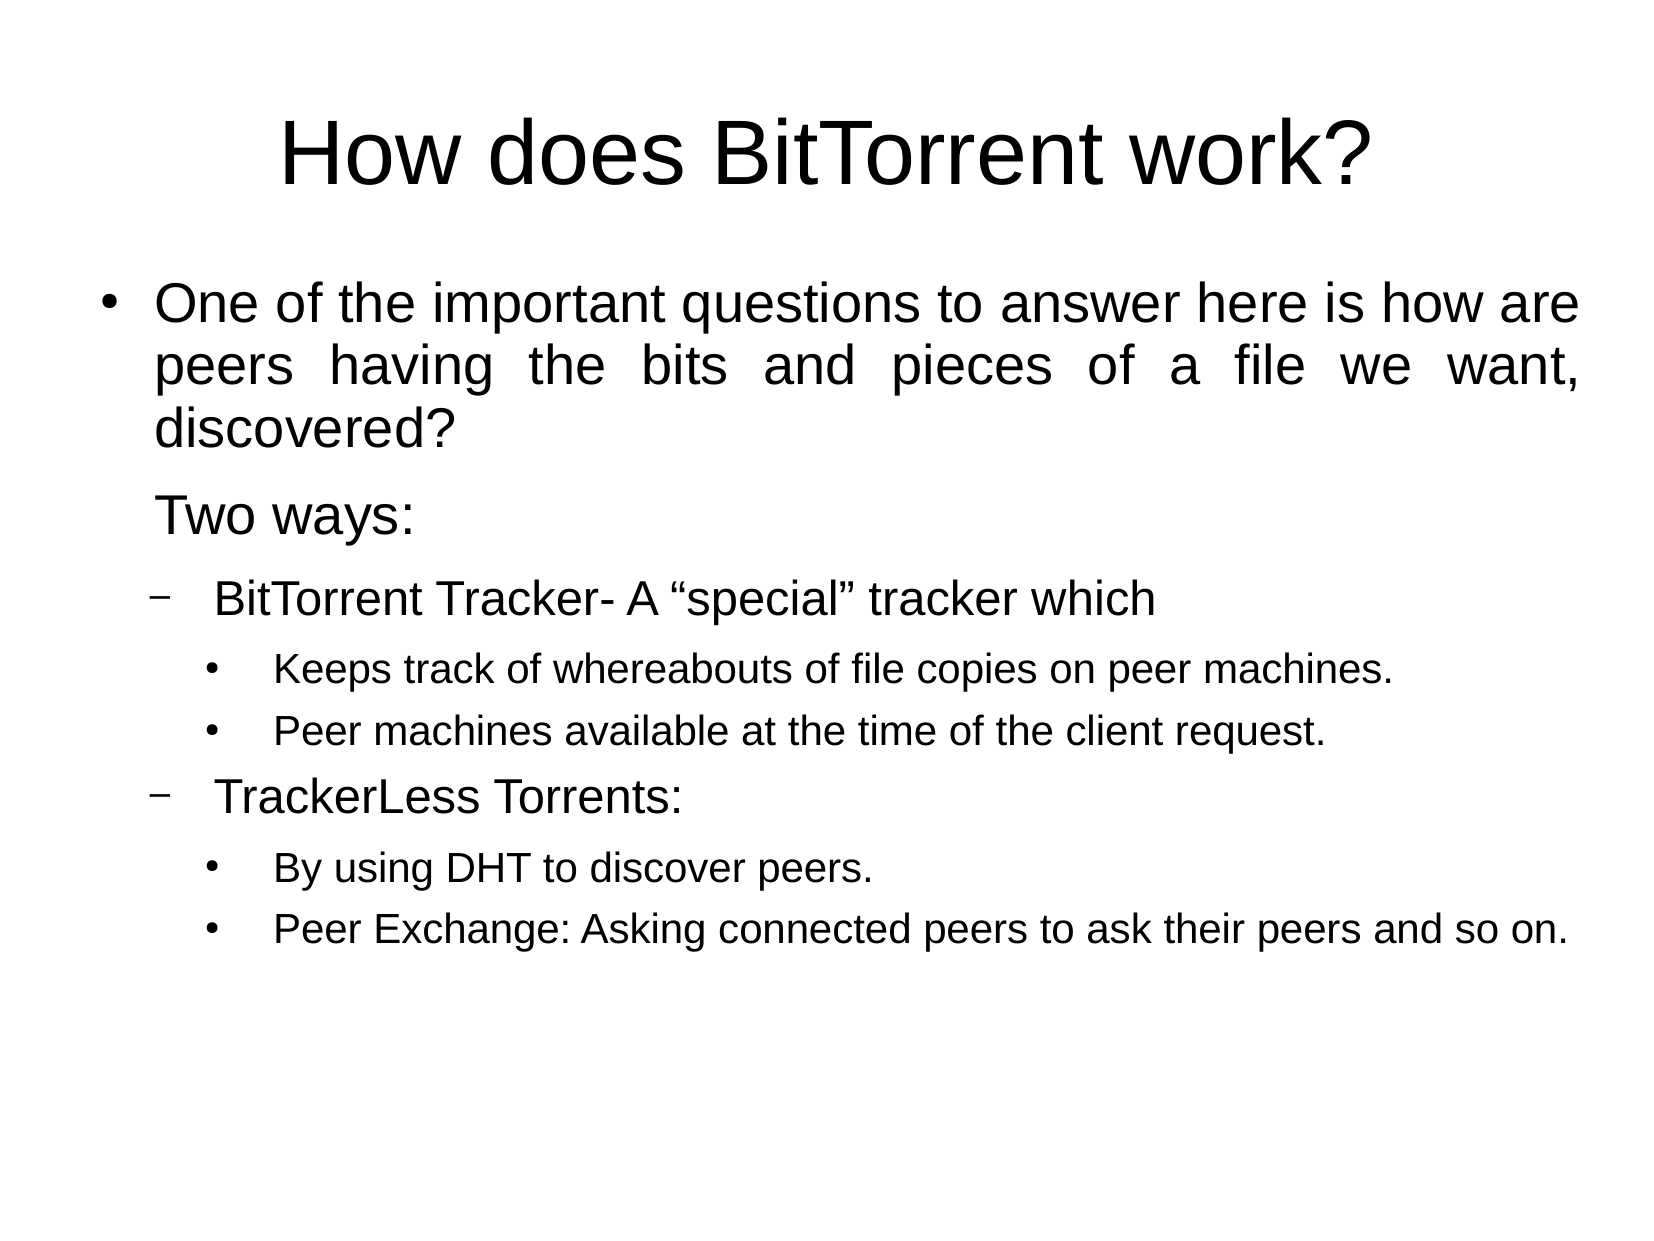

# How does BitTorrent work?
One of the important questions to answer here is how are peers having the bits and pieces of a file we want, discovered?
Two ways:
BitTorrent Tracker- A “special” tracker which
Keeps track of whereabouts of file copies on peer machines.
Peer machines available at the time of the client request.
TrackerLess Torrents:
By using DHT to discover peers.
Peer Exchange: Asking connected peers to ask their peers and so on.